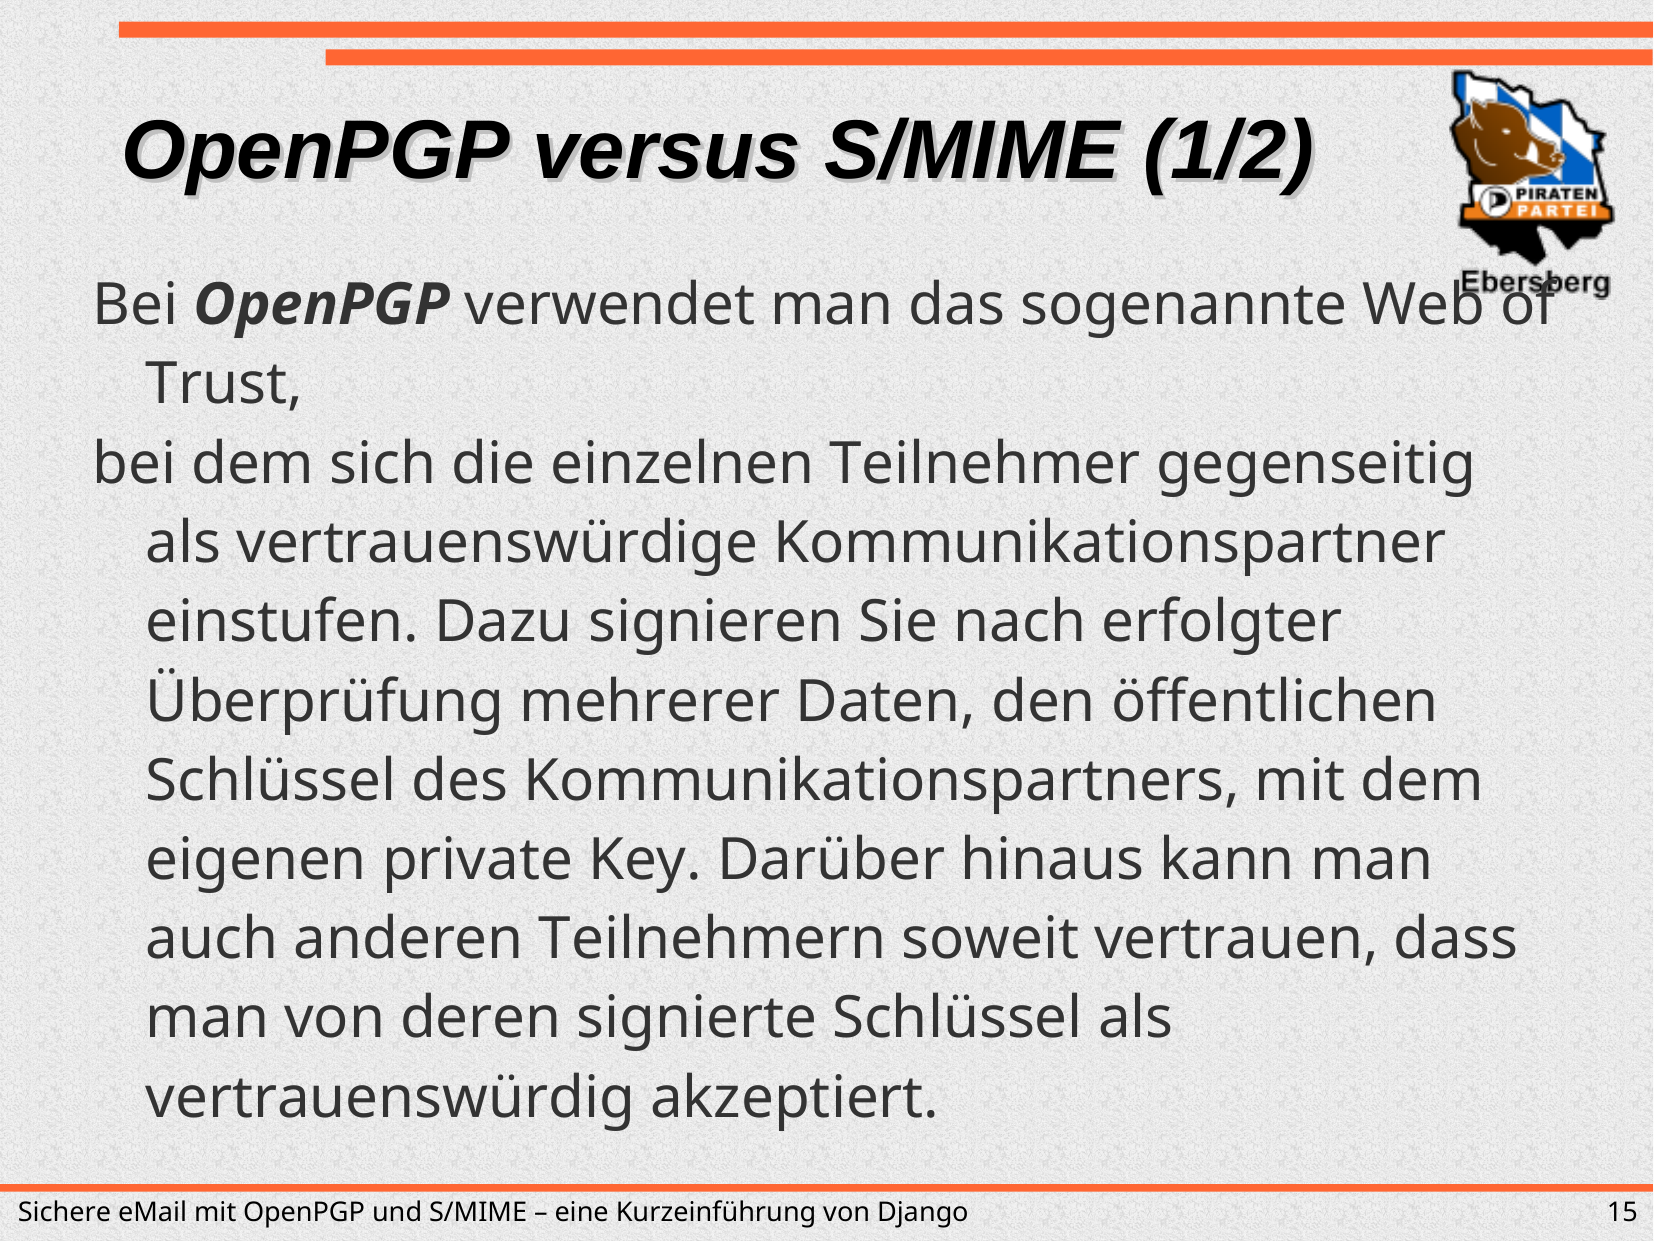

# OpenPGP versus S/MIME (1/2)
Bei OpenPGP verwendet man das sogenannte Web of Trust,
bei dem sich die einzelnen Teilnehmer gegenseitig als vertrauenswürdige Kommunikationspartner einstufen. Dazu signieren Sie nach erfolgter Überprüfung mehrerer Daten, den öffentlichen Schlüssel des Kommunikationspartners, mit dem eigenen private Key. Darüber hinaus kann man auch anderen Teilnehmern soweit vertrauen, dass man von deren signierte Schlüssel als vertrauenswürdig akzeptiert.